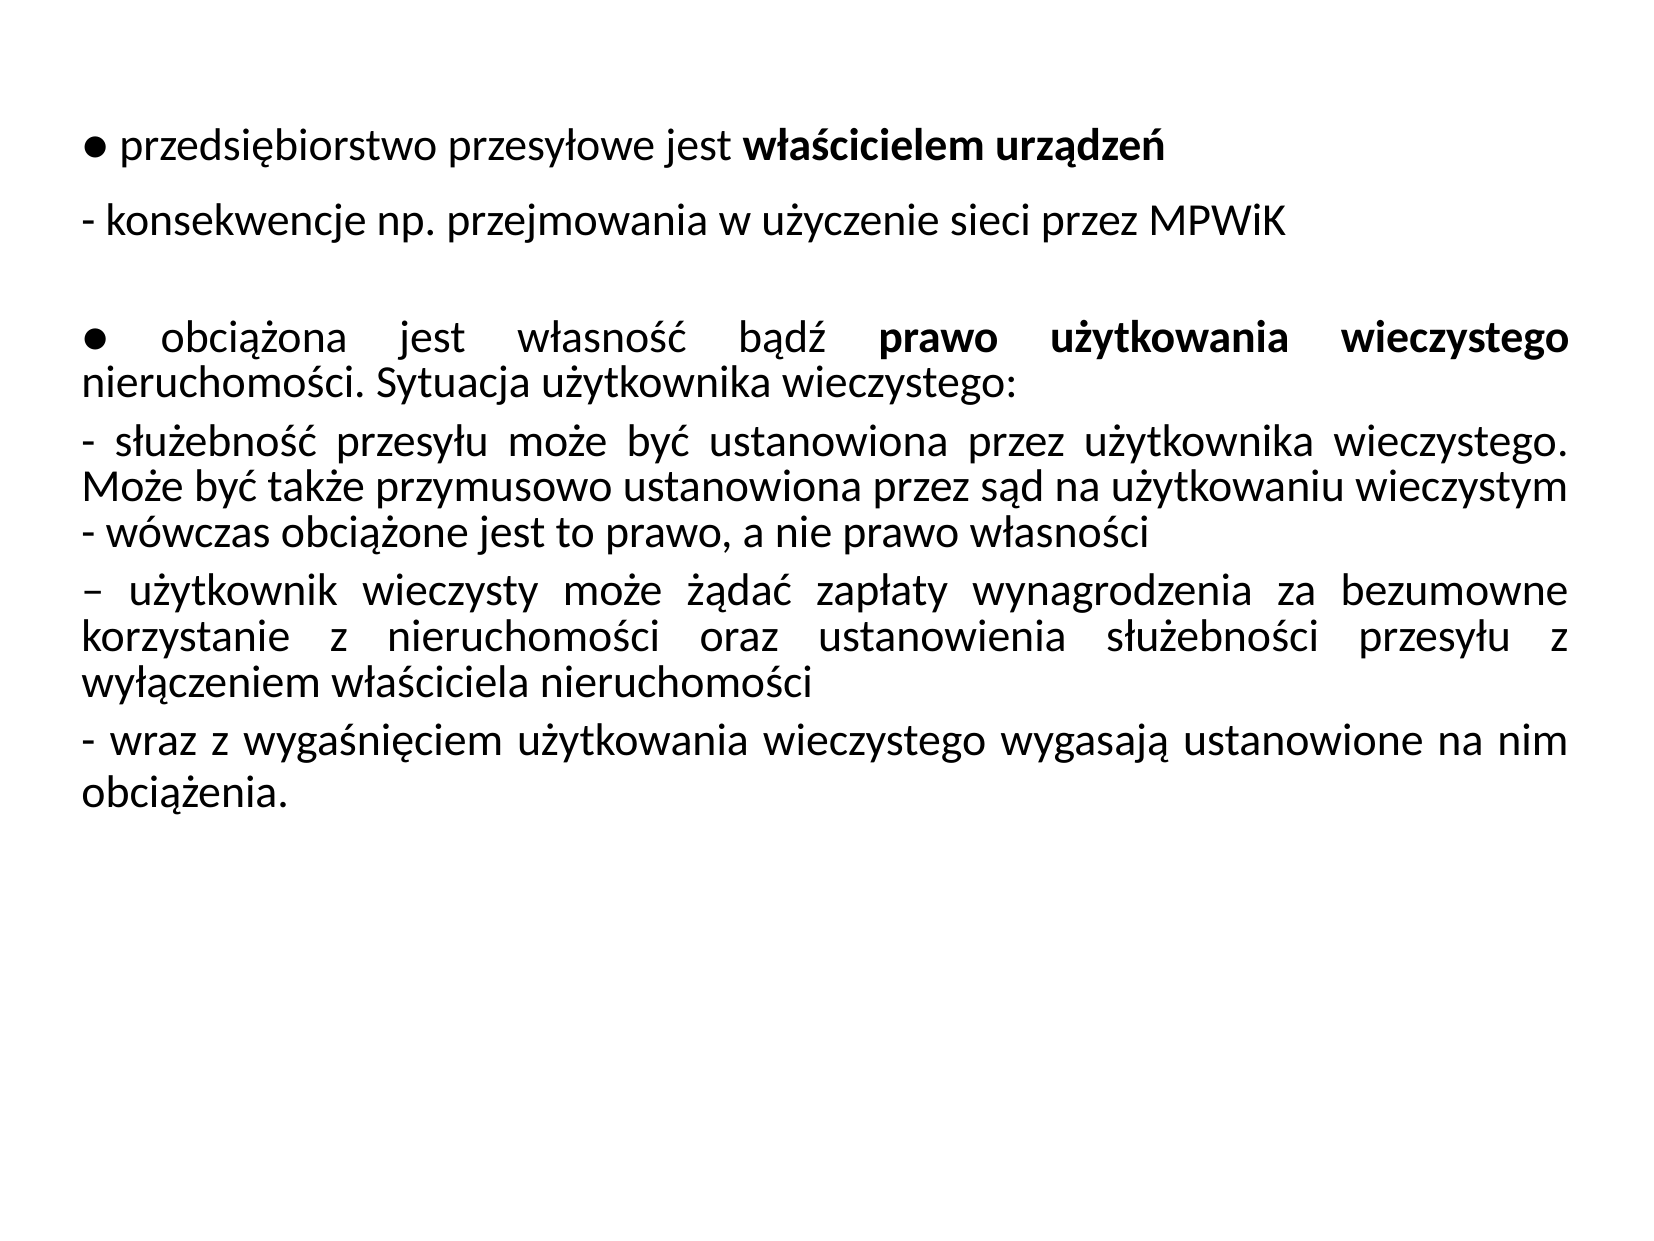

#
● przedsiębiorstwo przesyłowe jest właścicielem urządzeń
- konsekwencje np. przejmowania w użyczenie sieci przez MPWiK
● obciążona jest własność bądź prawo użytkowania wieczystego nieruchomości. Sytuacja użytkownika wieczystego:
- służebność przesyłu może być ustanowiona przez użytkownika wieczystego. Może być także przymusowo ustanowiona przez sąd na użytkowaniu wieczystym - wówczas obciążone jest to prawo, a nie prawo własności
– użytkownik wieczysty może żądać zapłaty wynagrodzenia za bezumowne korzystanie z nieruchomości oraz ustanowienia służebności przesyłu z wyłączeniem właściciela nieruchomości
- wraz z wygaśnięciem użytkowania wieczystego wygasają ustanowione na nim obciążenia.